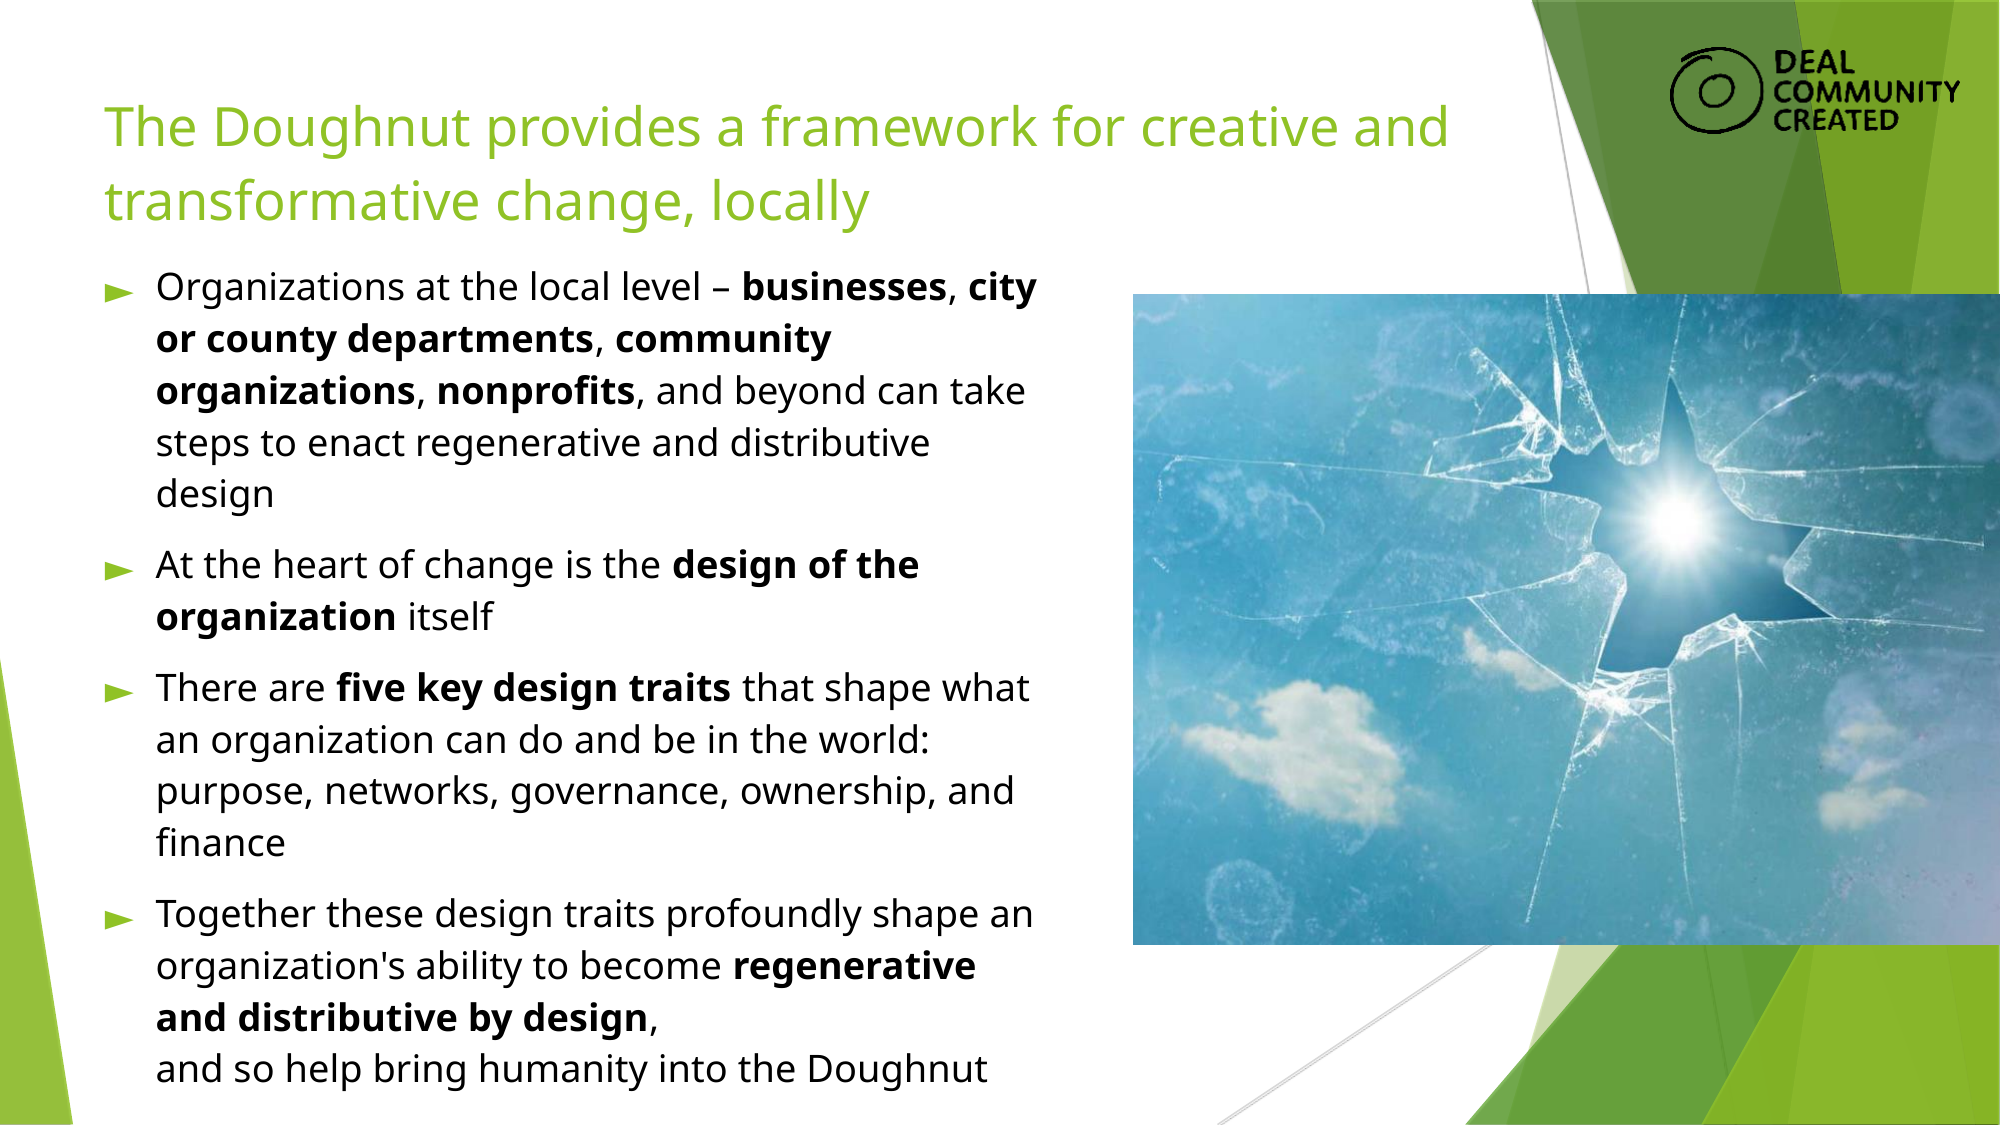

The Doughnut provides a framework for creative and transformative change, locally
Organizations at the local level – businesses, city or county departments, community organizations, nonprofits, and beyond can take steps to enact regenerative and distributive design
At the heart of change is the design of the organization itself
There are five key design traits that shape what an organization can do and be in the world: purpose, networks, governance, ownership, and finance
Together these design traits profoundly shape an organization's ability to become regenerative and distributive by design,
and so help bring humanity into the Doughnut